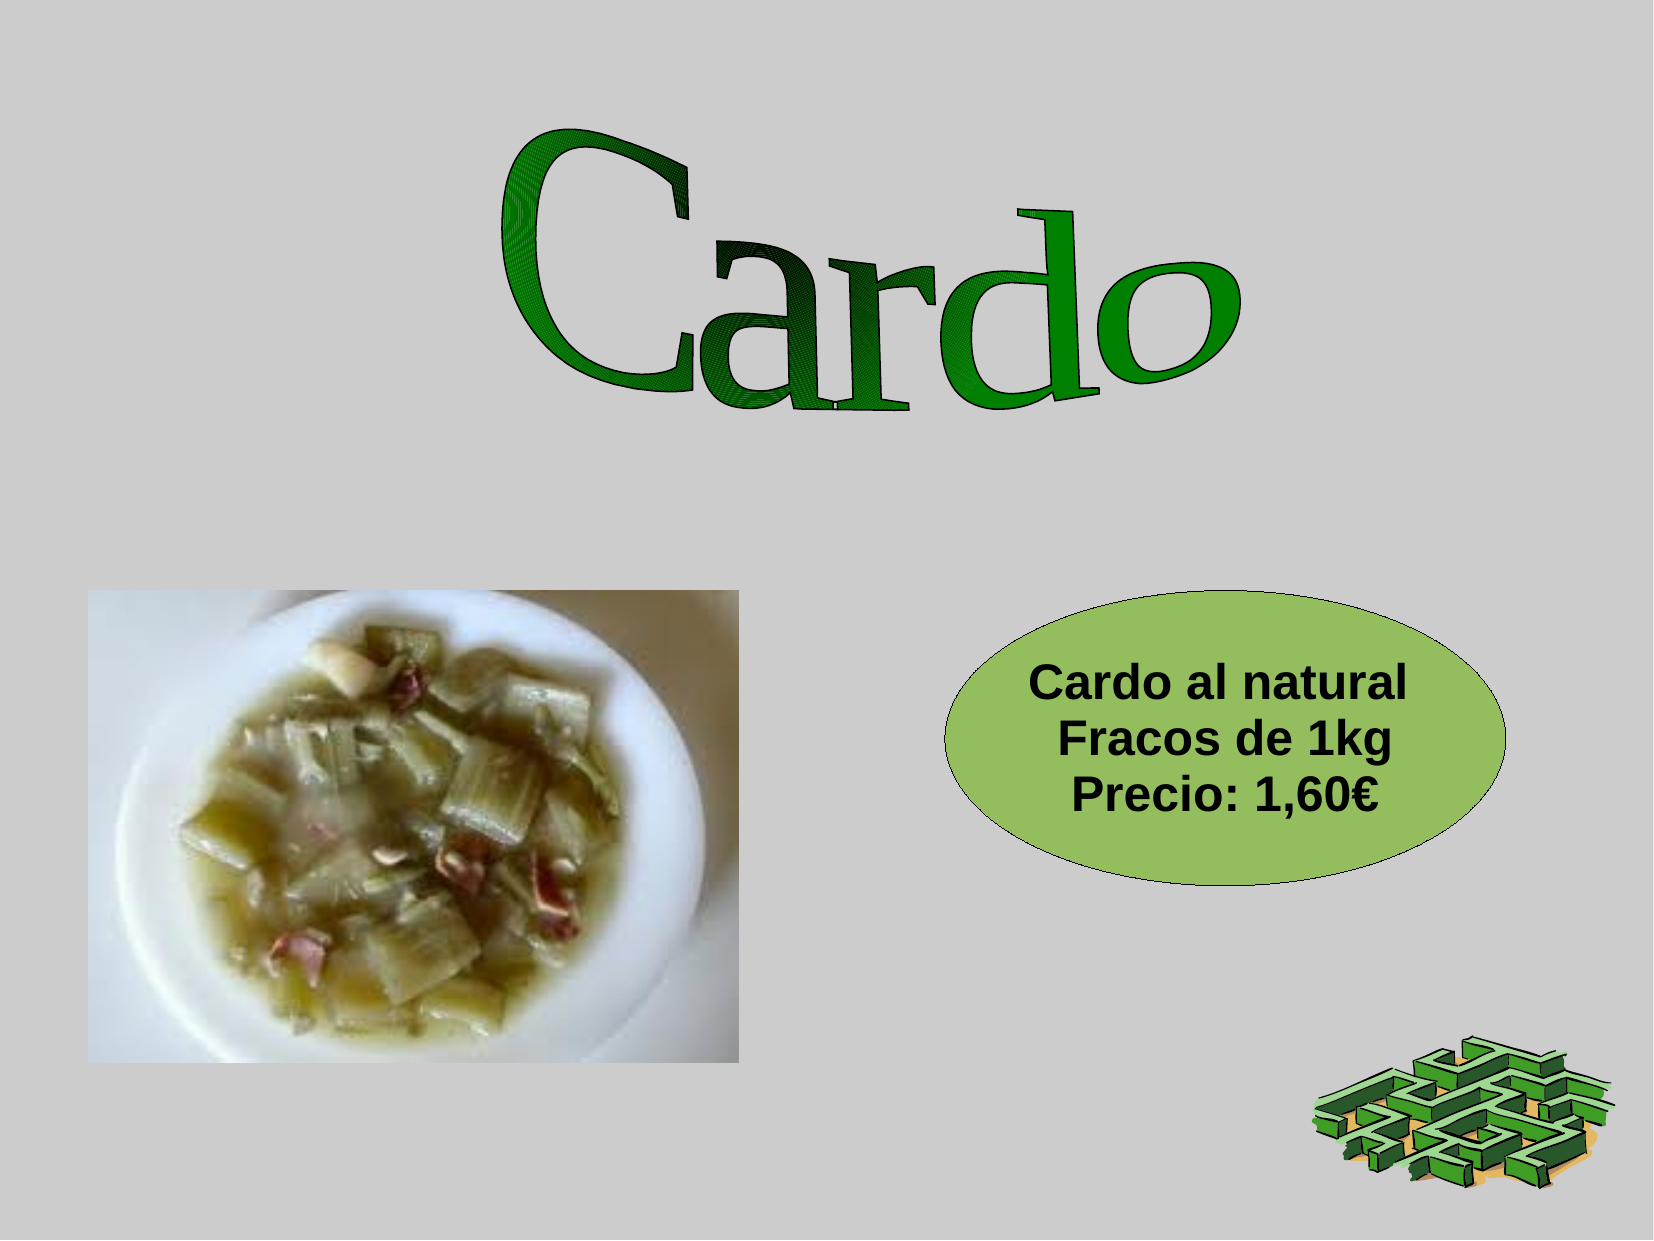

Cardo
Cardo al natural
Fracos de 1kg
Precio: 1,60€